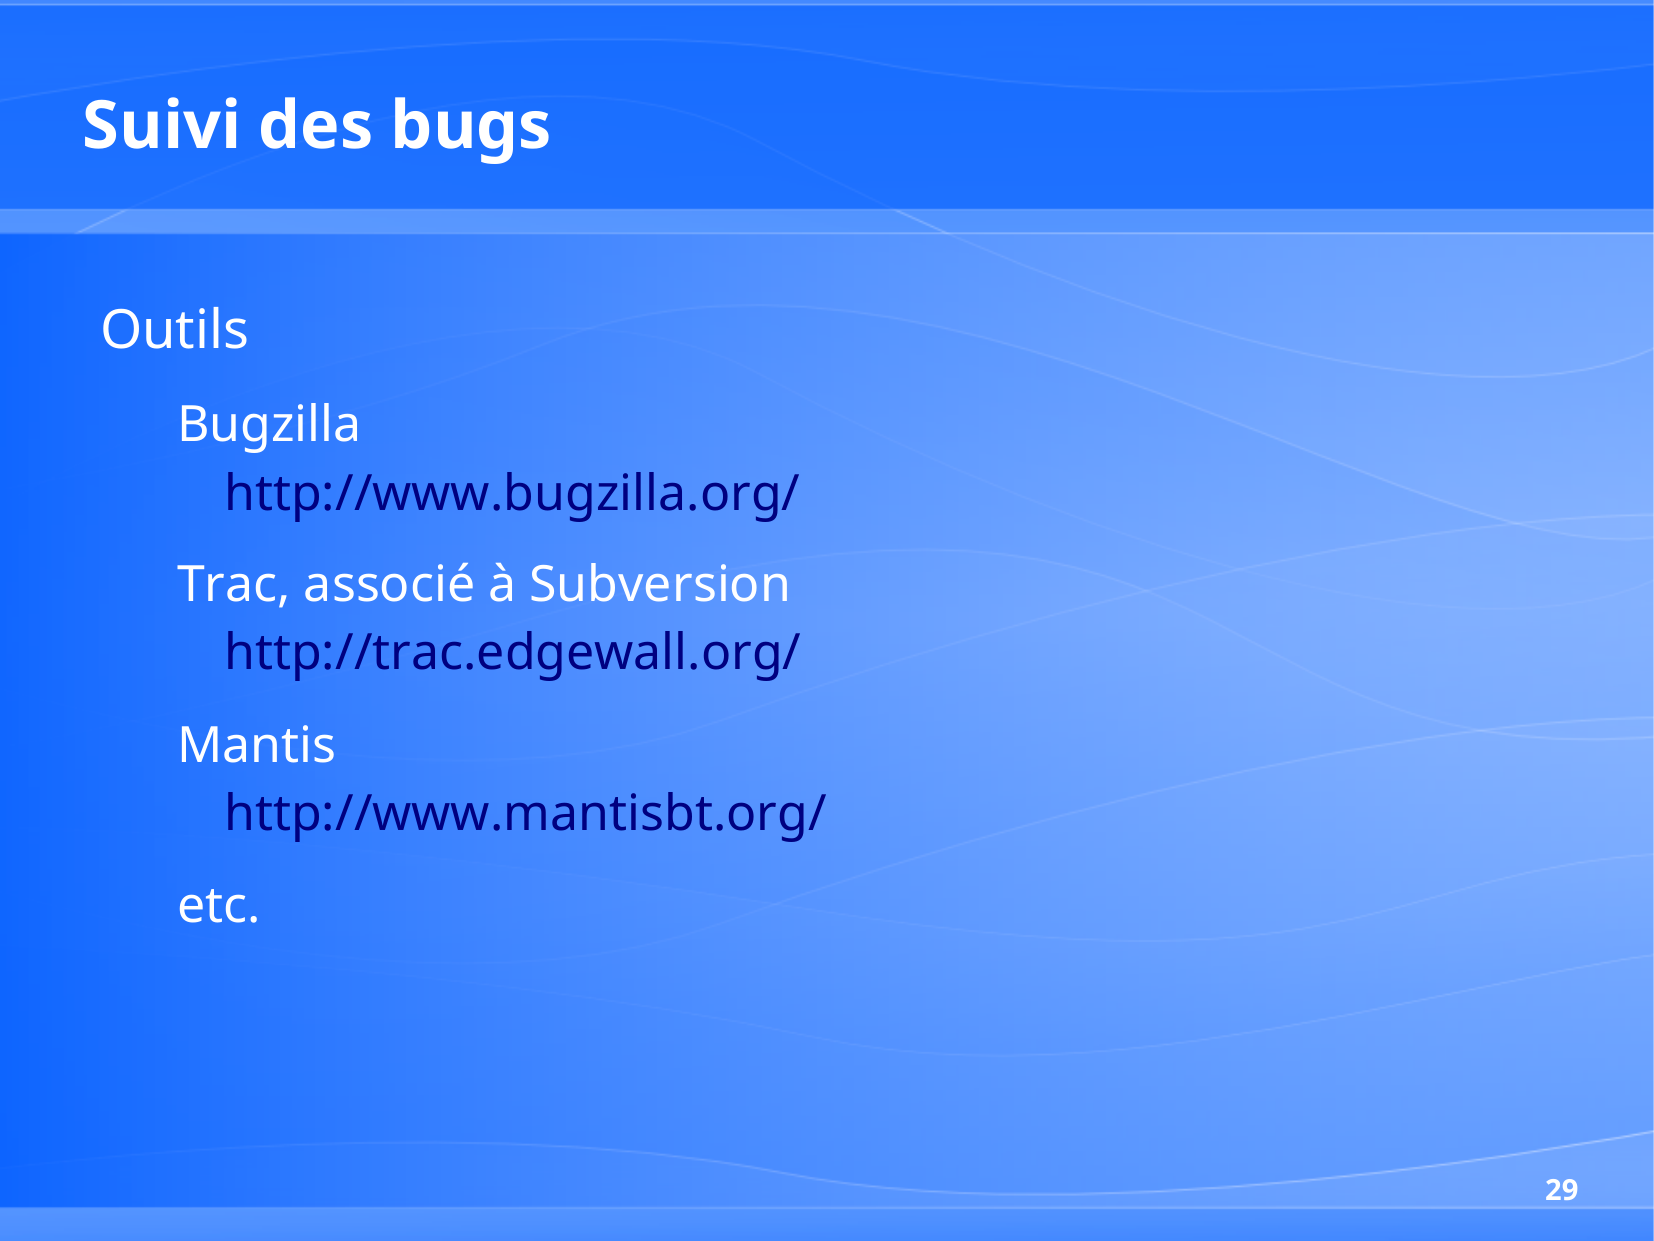

# Suivi des bugs
Outils
Bugzilla
http://www.bugzilla.org/
Trac, associé à Subversion
http://trac.edgewall.org/
Mantis
http://www.mantisbt.org/
etc.
29